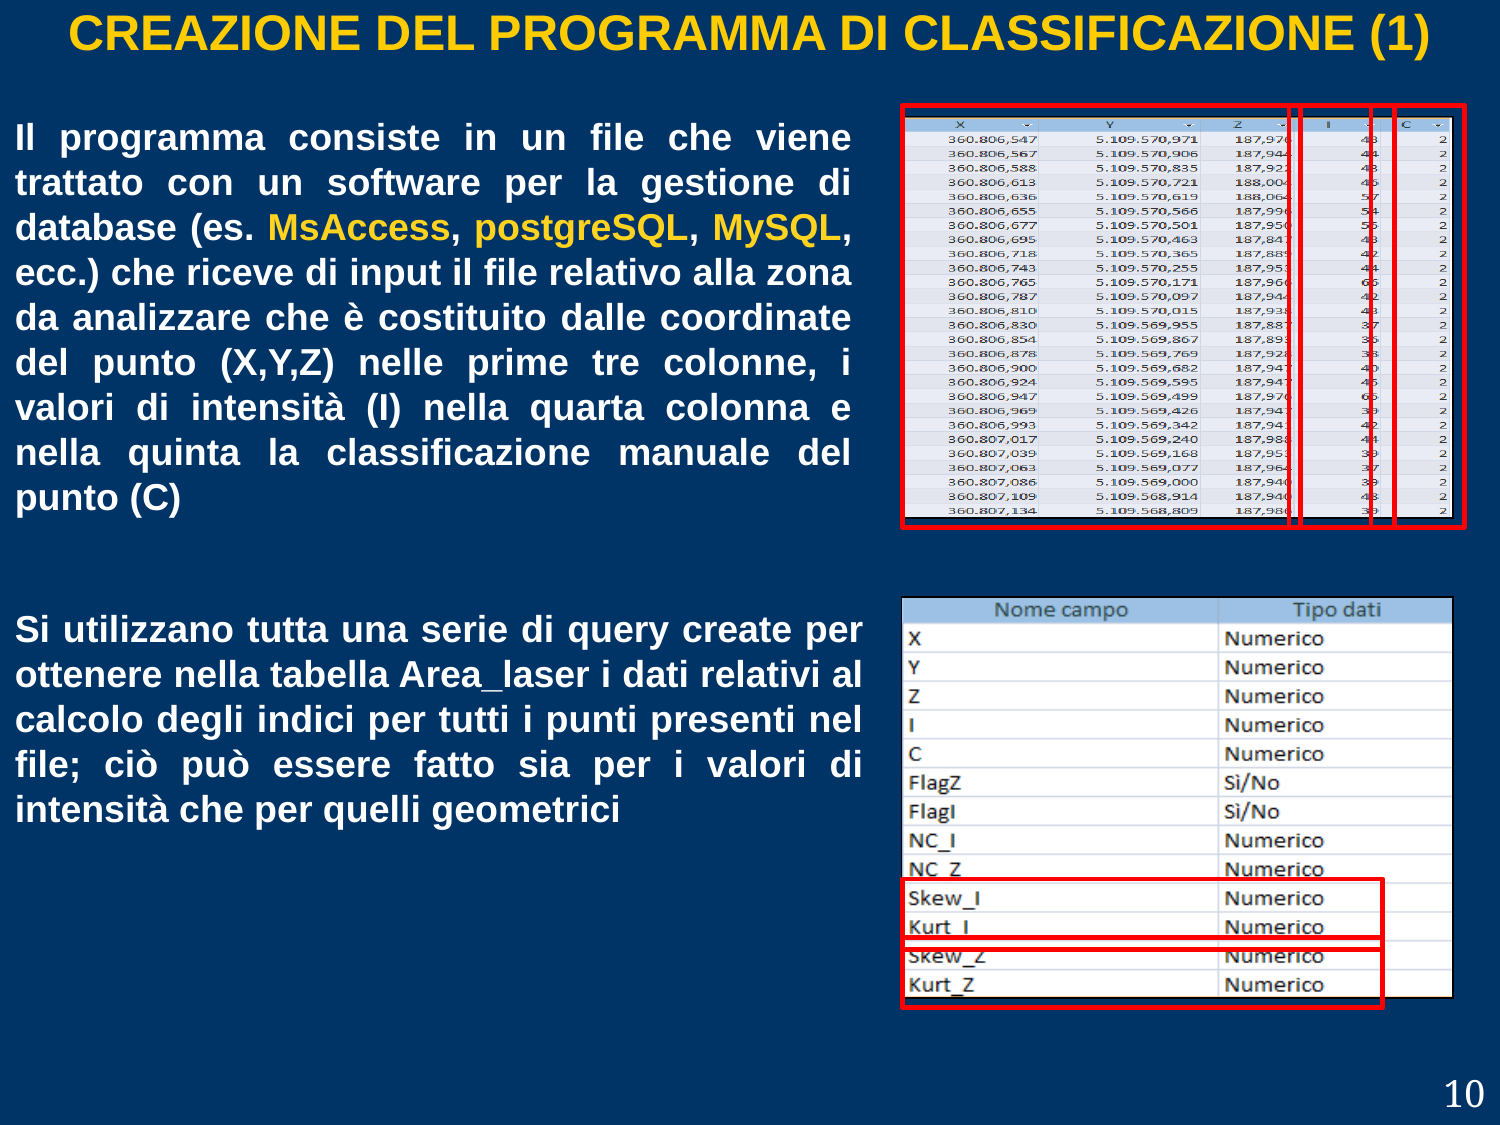

CREAZIONE DEL PROGRAMMA DI CLASSIFICAZIONE (1)
Il programma consiste in un file che viene trattato con un software per la gestione di database (es. MsAccess, postgreSQL, MySQL, ecc.) che riceve di input il file relativo alla zona da analizzare che è costituito dalle coordinate del punto (X,Y,Z) nelle prime tre colonne, i valori di intensità (I) nella quarta colonna e nella quinta la classificazione manuale del punto (C)
Si utilizzano tutta una serie di query create per ottenere nella tabella Area_laser i dati relativi al calcolo degli indici per tutti i punti presenti nel file; ciò può essere fatto sia per i valori di intensità che per quelli geometrici